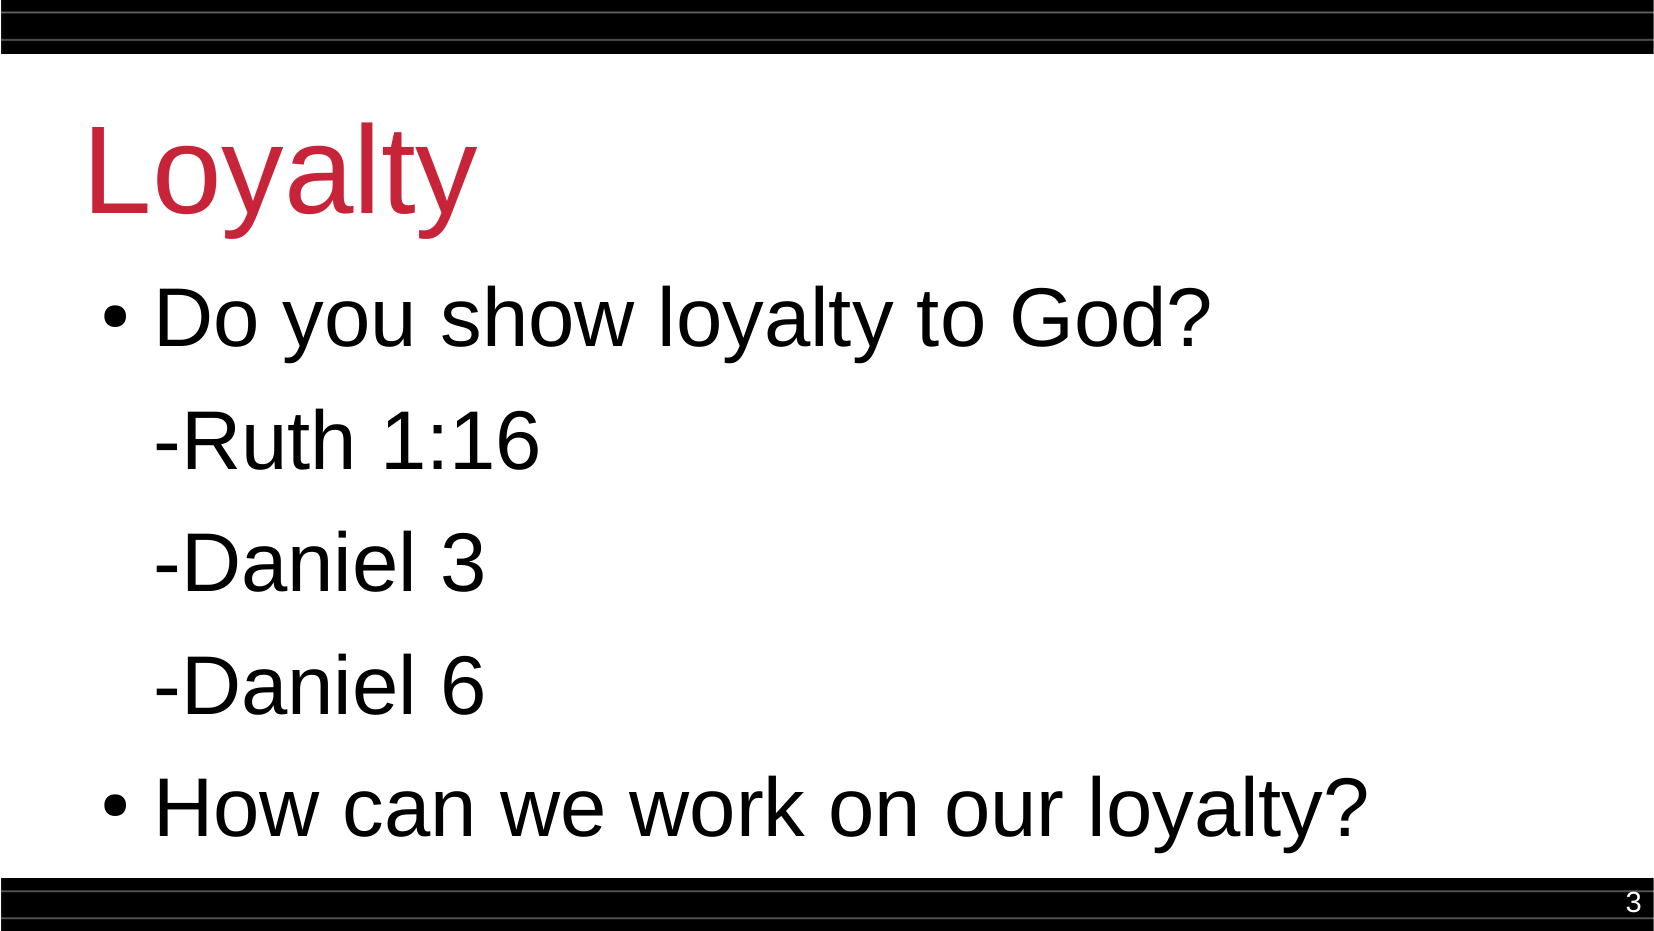

# Loyalty
Do you show loyalty to God?
-Ruth 1:16
-Daniel 3
-Daniel 6
How can we work on our loyalty?